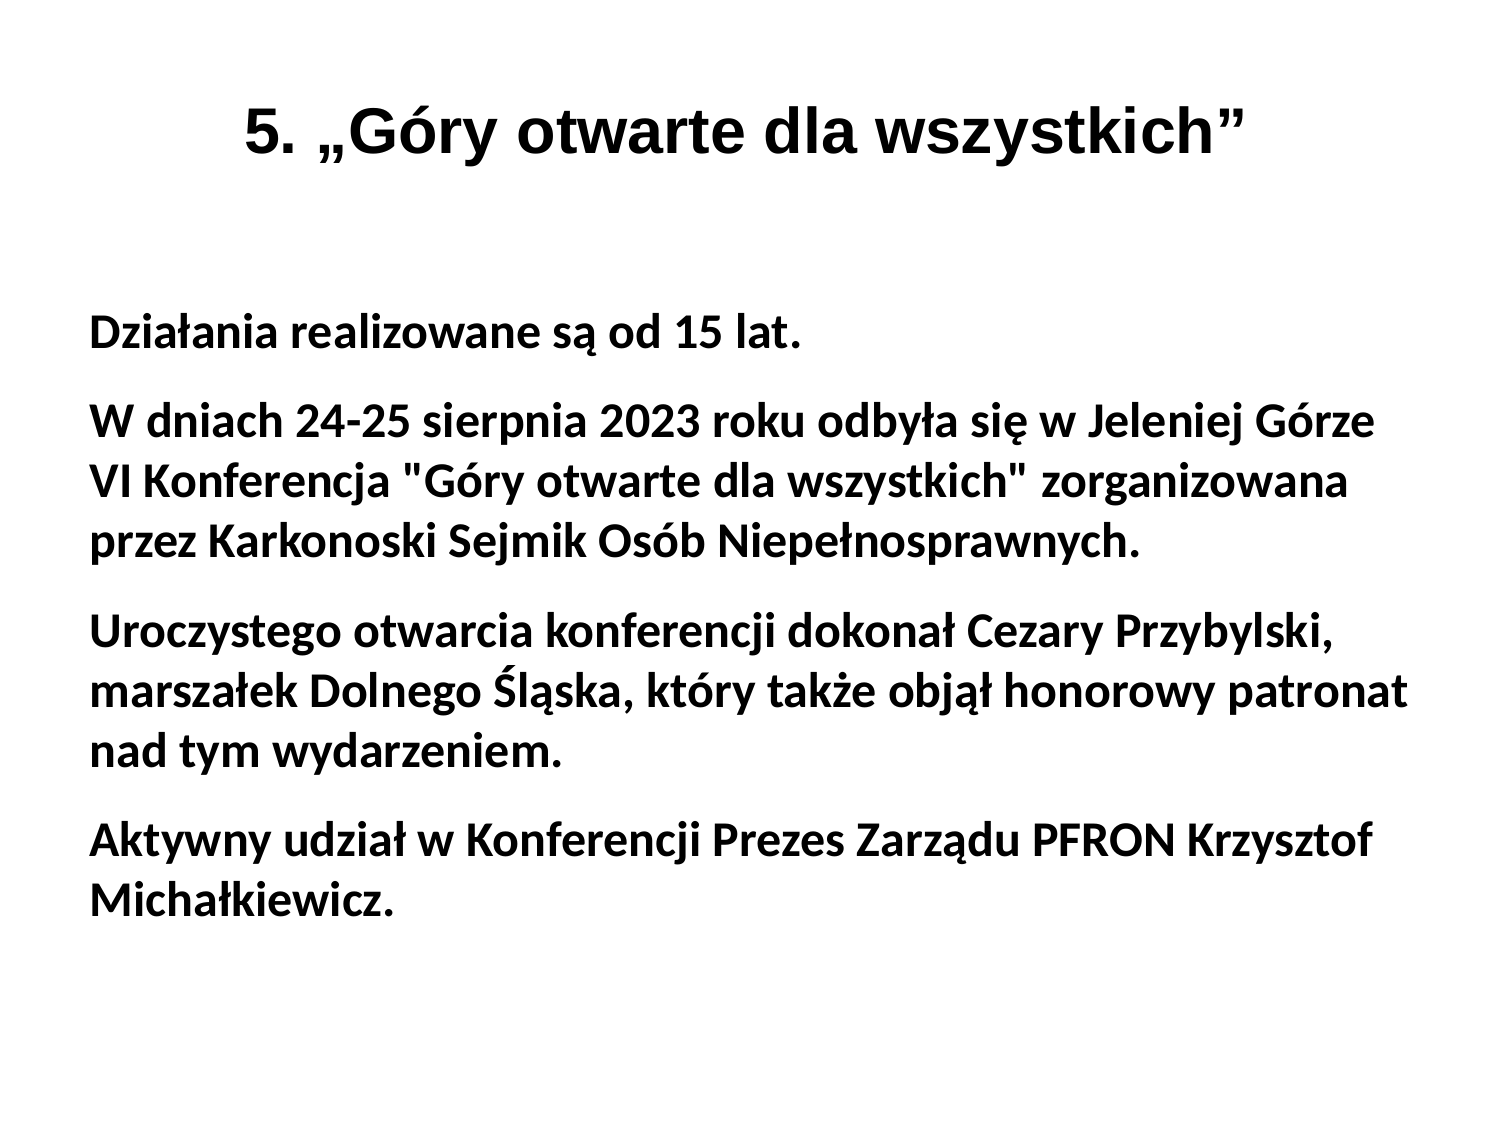

# 5. „Góry otwarte dla wszystkich”
Działania realizowane są od 15 lat.
W dniach 24-25 sierpnia 2023 roku odbyła się w Jeleniej Górze VI Konferencja "Góry otwarte dla wszystkich" zorganizowana przez Karkonoski Sejmik Osób Niepełnosprawnych.
Uroczystego otwarcia konferencji dokonał Cezary Przybylski, marszałek Dolnego Śląska, który także objął honorowy patronat nad tym wydarzeniem.
Aktywny udział w Konferencji Prezes Zarządu PFRON Krzysztof Michałkiewicz.